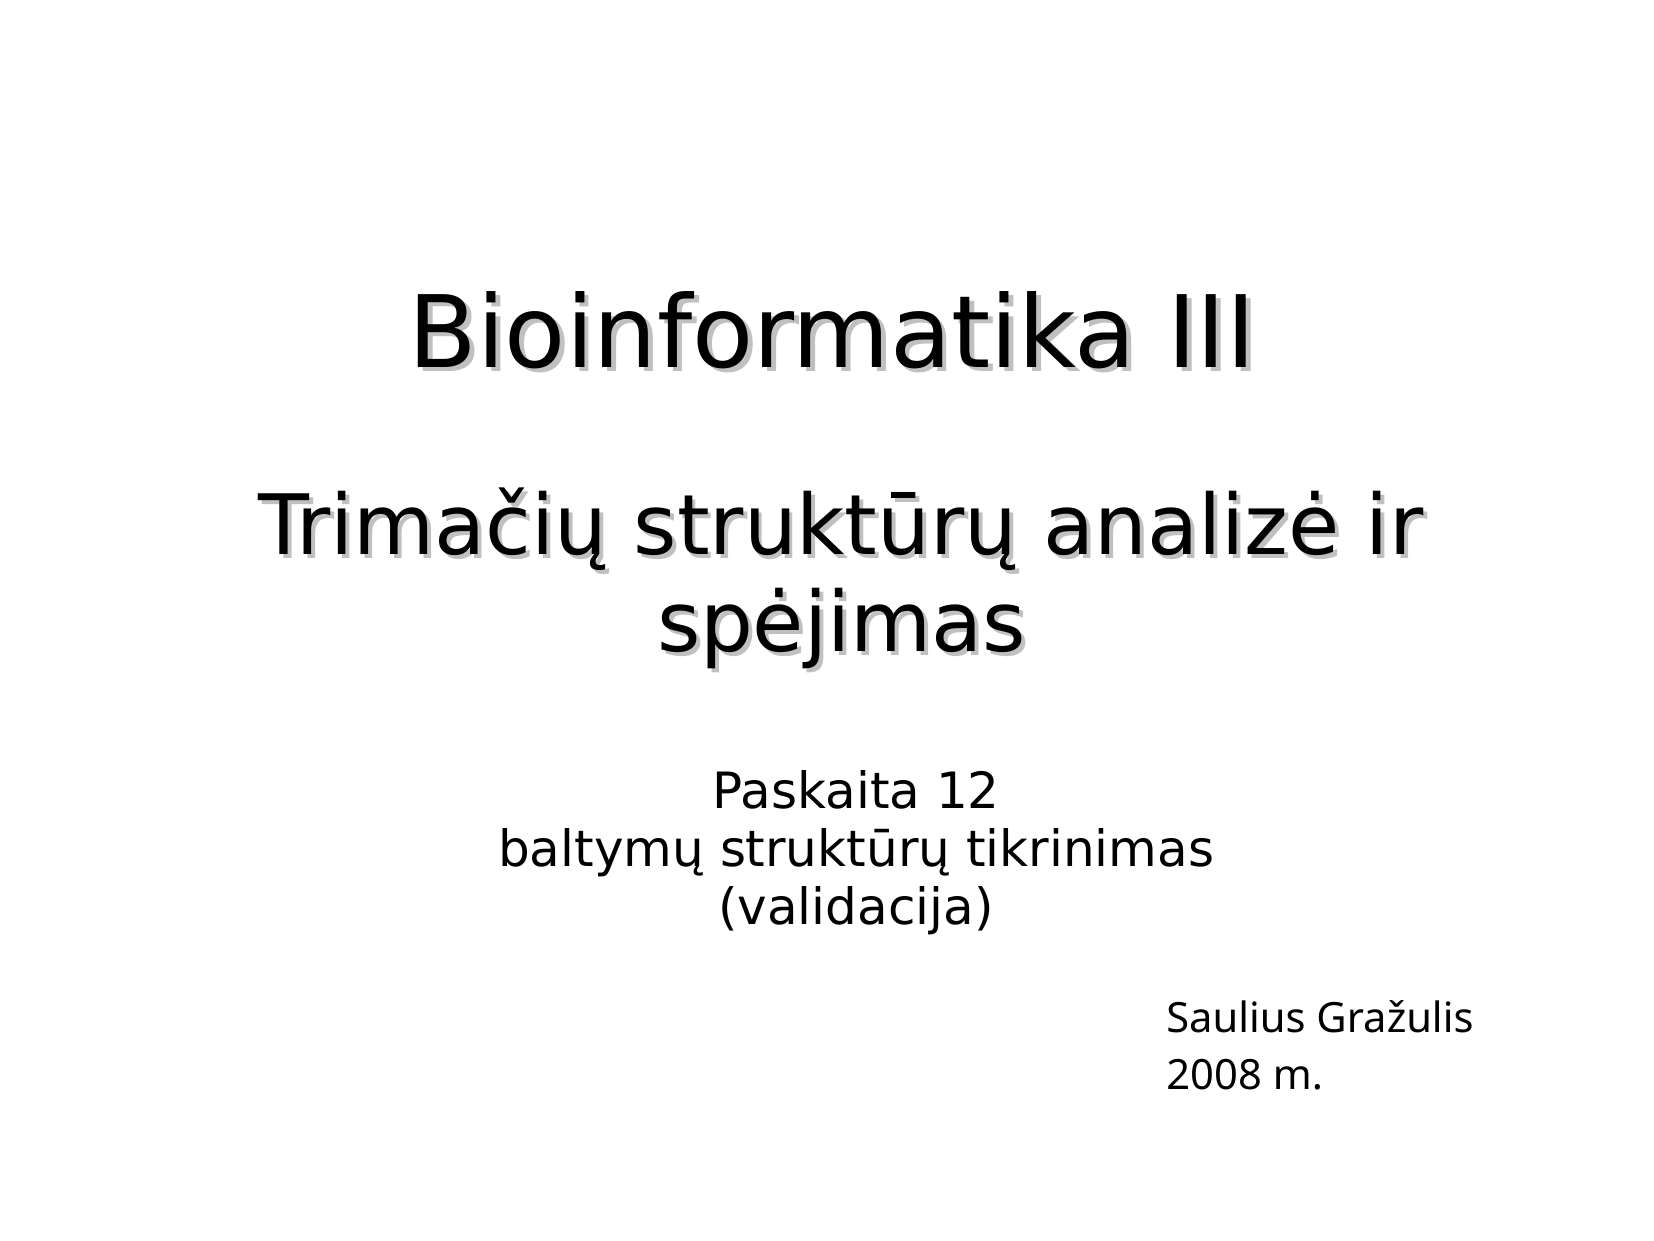

# Bioinformatika III
Trimačių struktūrų analizė ir spėjimas
Paskaita 12
baltymų struktūrų tikrinimas (validacija)
Saulius Gražulis
2008 m.